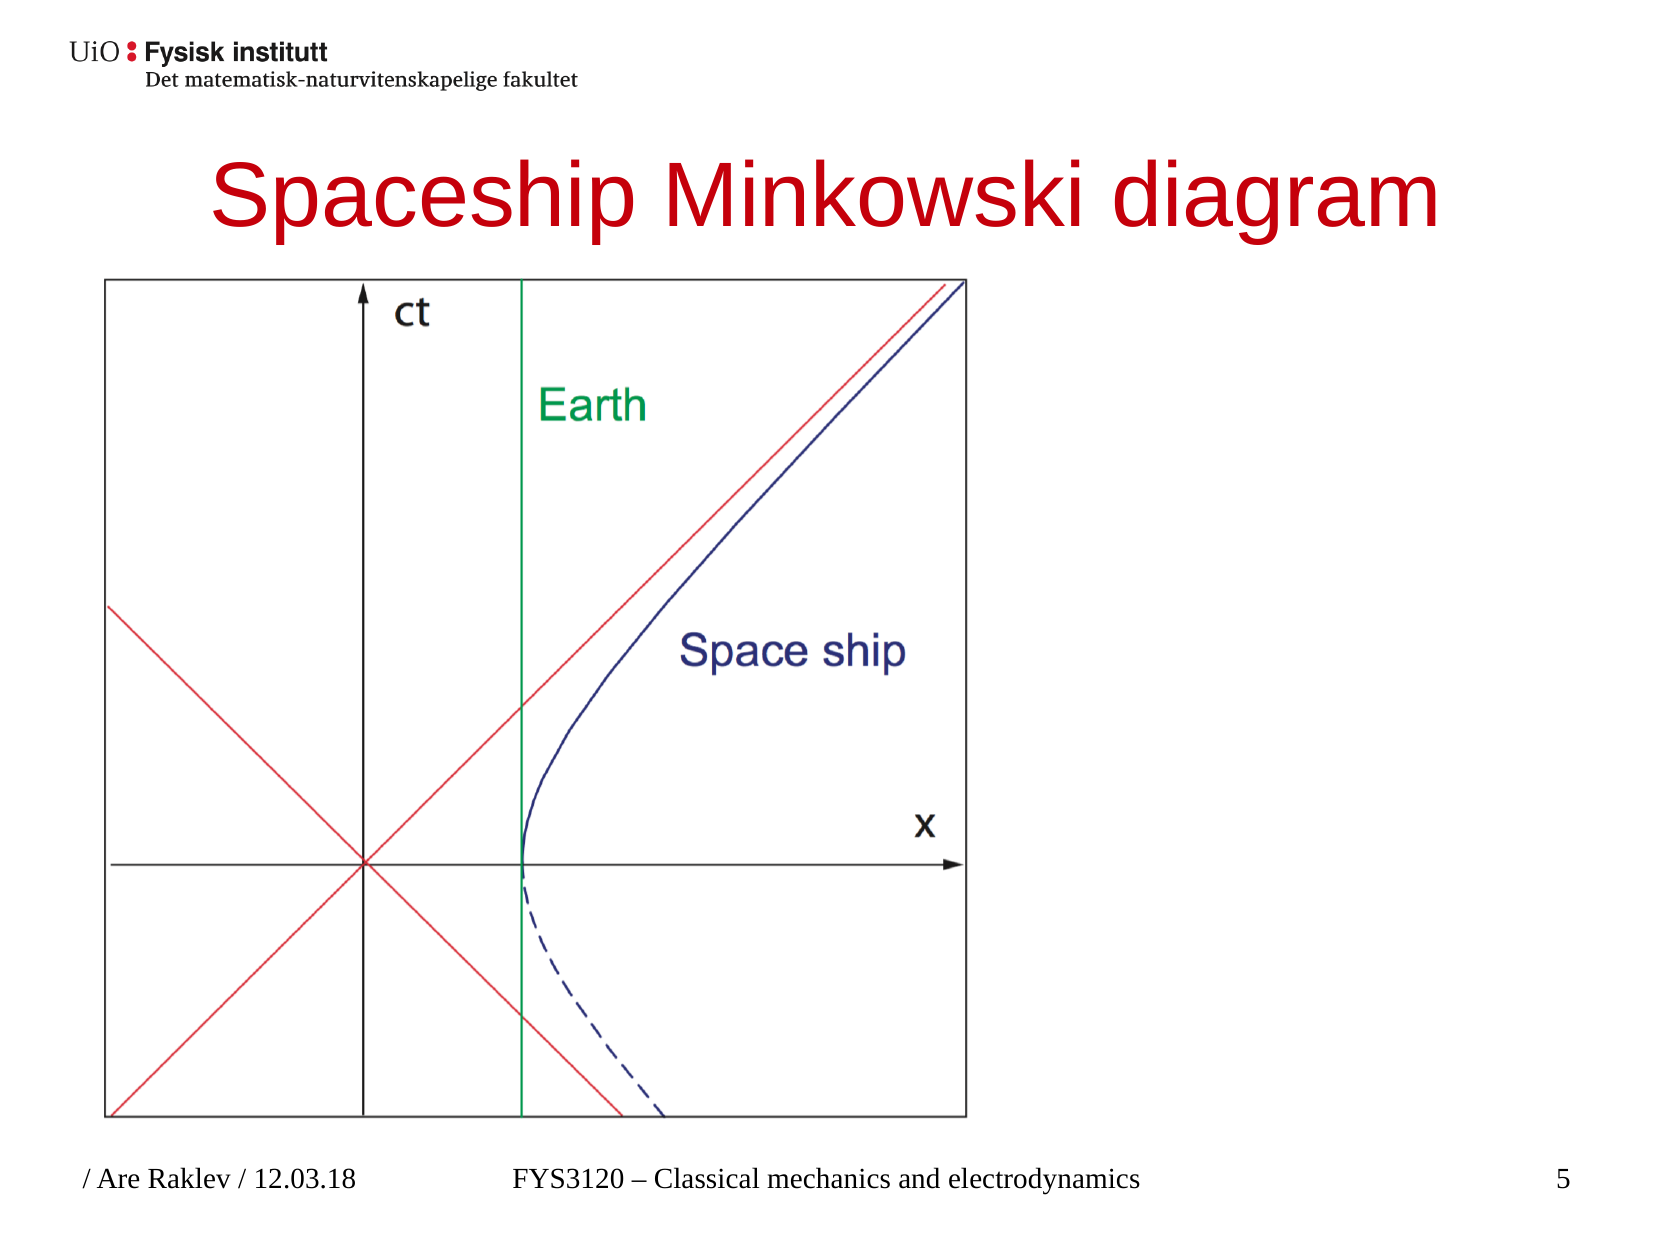

# Spaceship Minkowski diagram
/ Are Raklev / 12.03.18
FYS3120 – Classical mechanics and electrodynamics
5